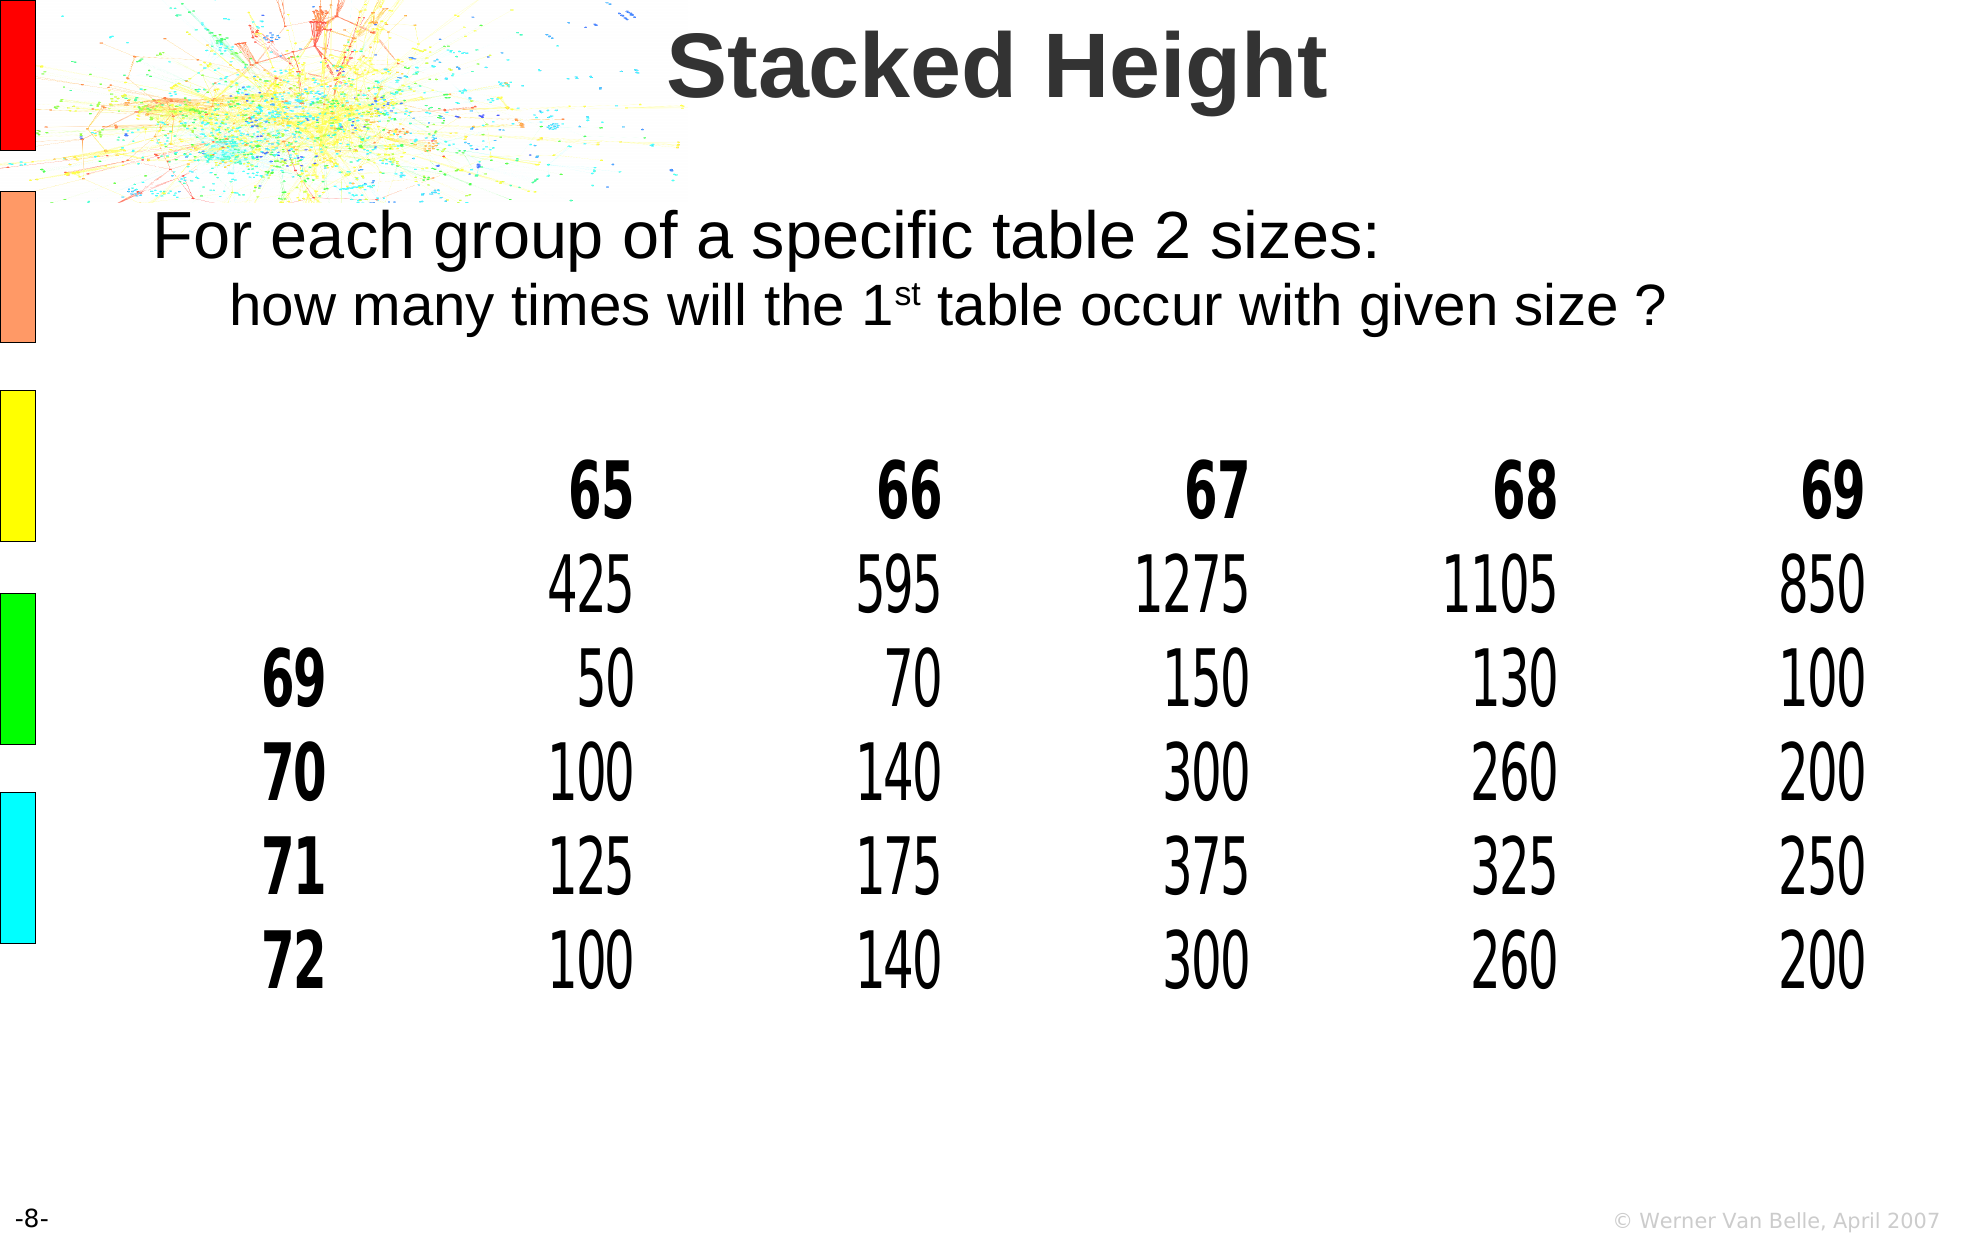

# Stacked Height
For each group of a specific table 2 sizes:
how many times will the 1st table occur with given size ?